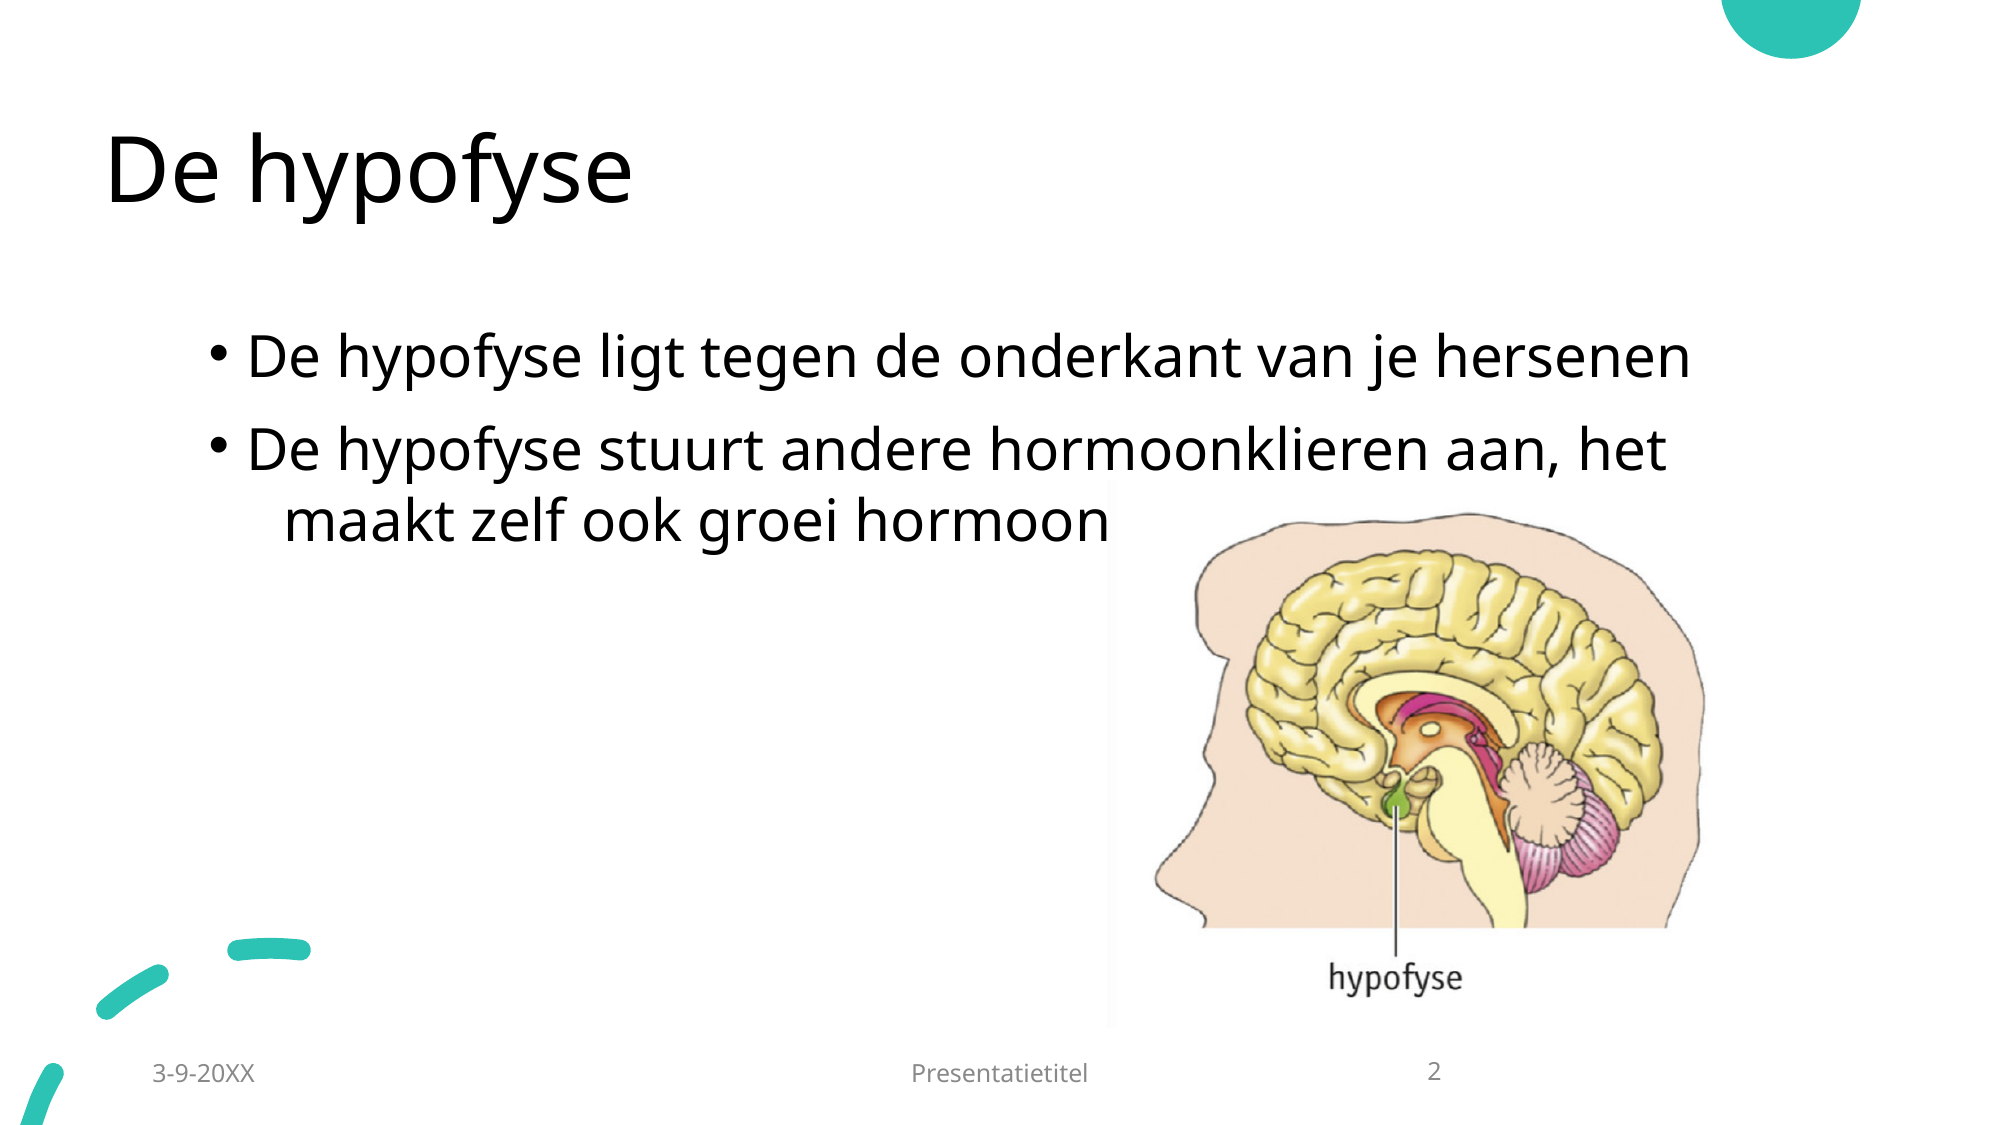

# De hypofyse
De hypofyse ligt tegen de onderkant van je hersenen
De hypofyse stuurt andere hormoonklieren aan, het maakt zelf ook groei hormoon.
3-9-20XX
Presentatietitel
2